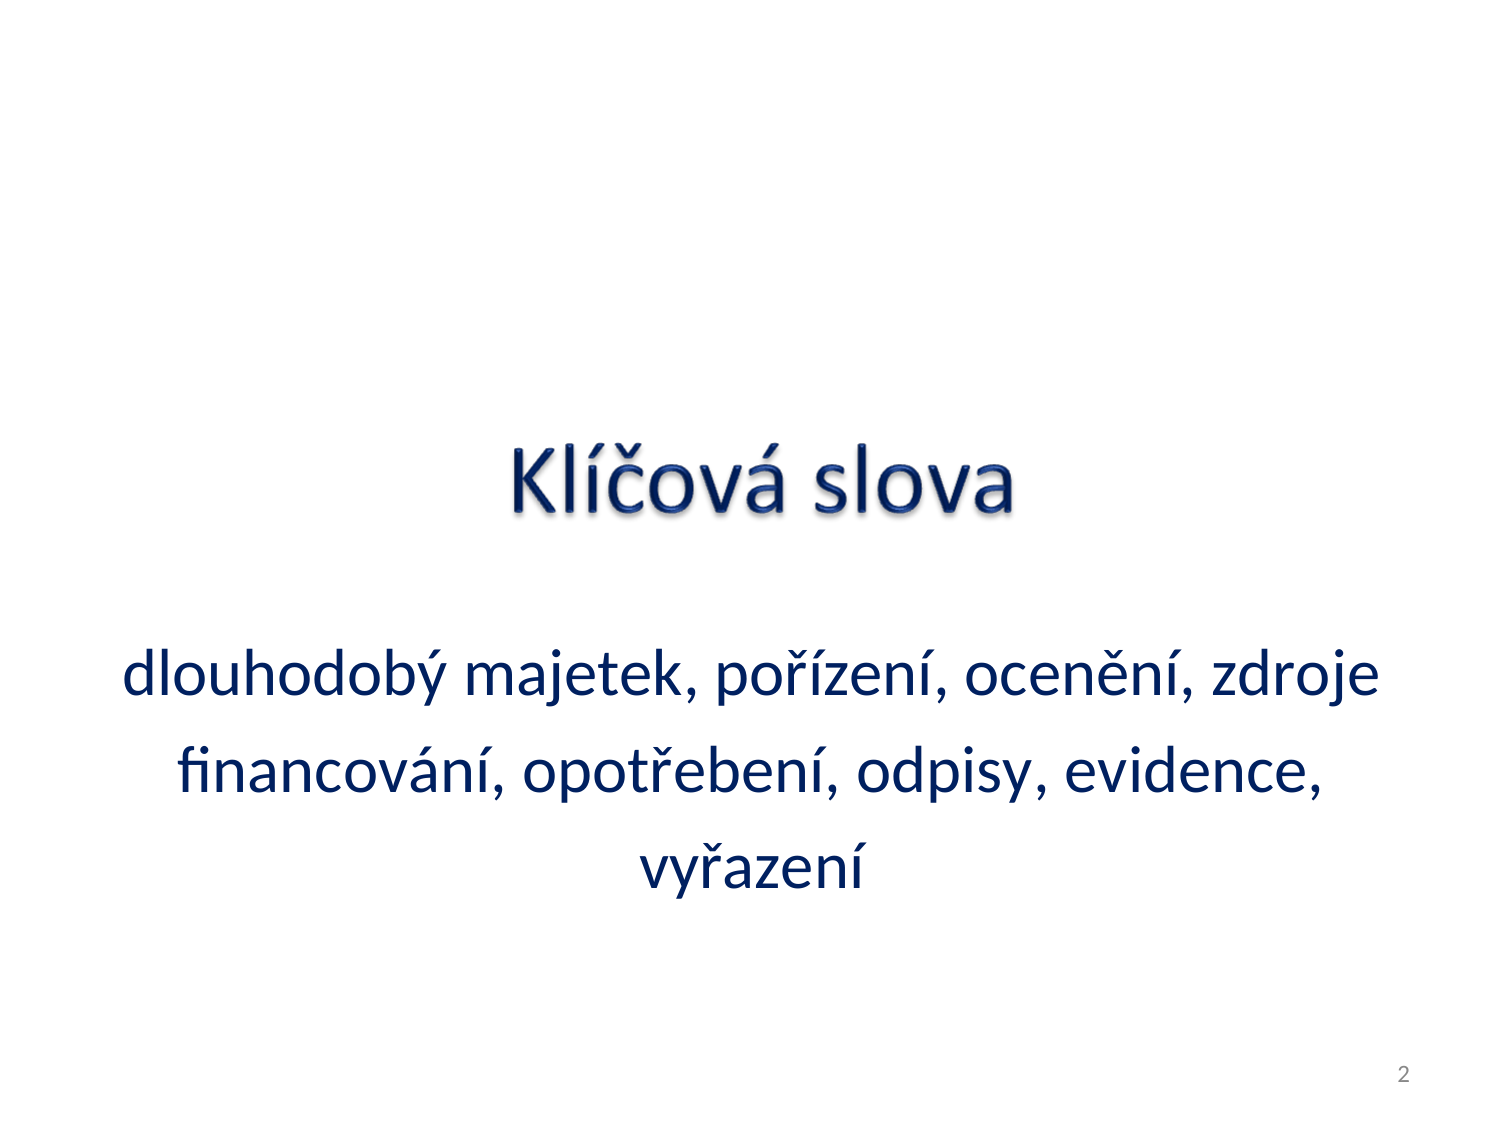

# dlouhodobý majetek, pořízení, ocenění, zdroje
financování, opotřebení, odpisy, evidence,
vyřazení